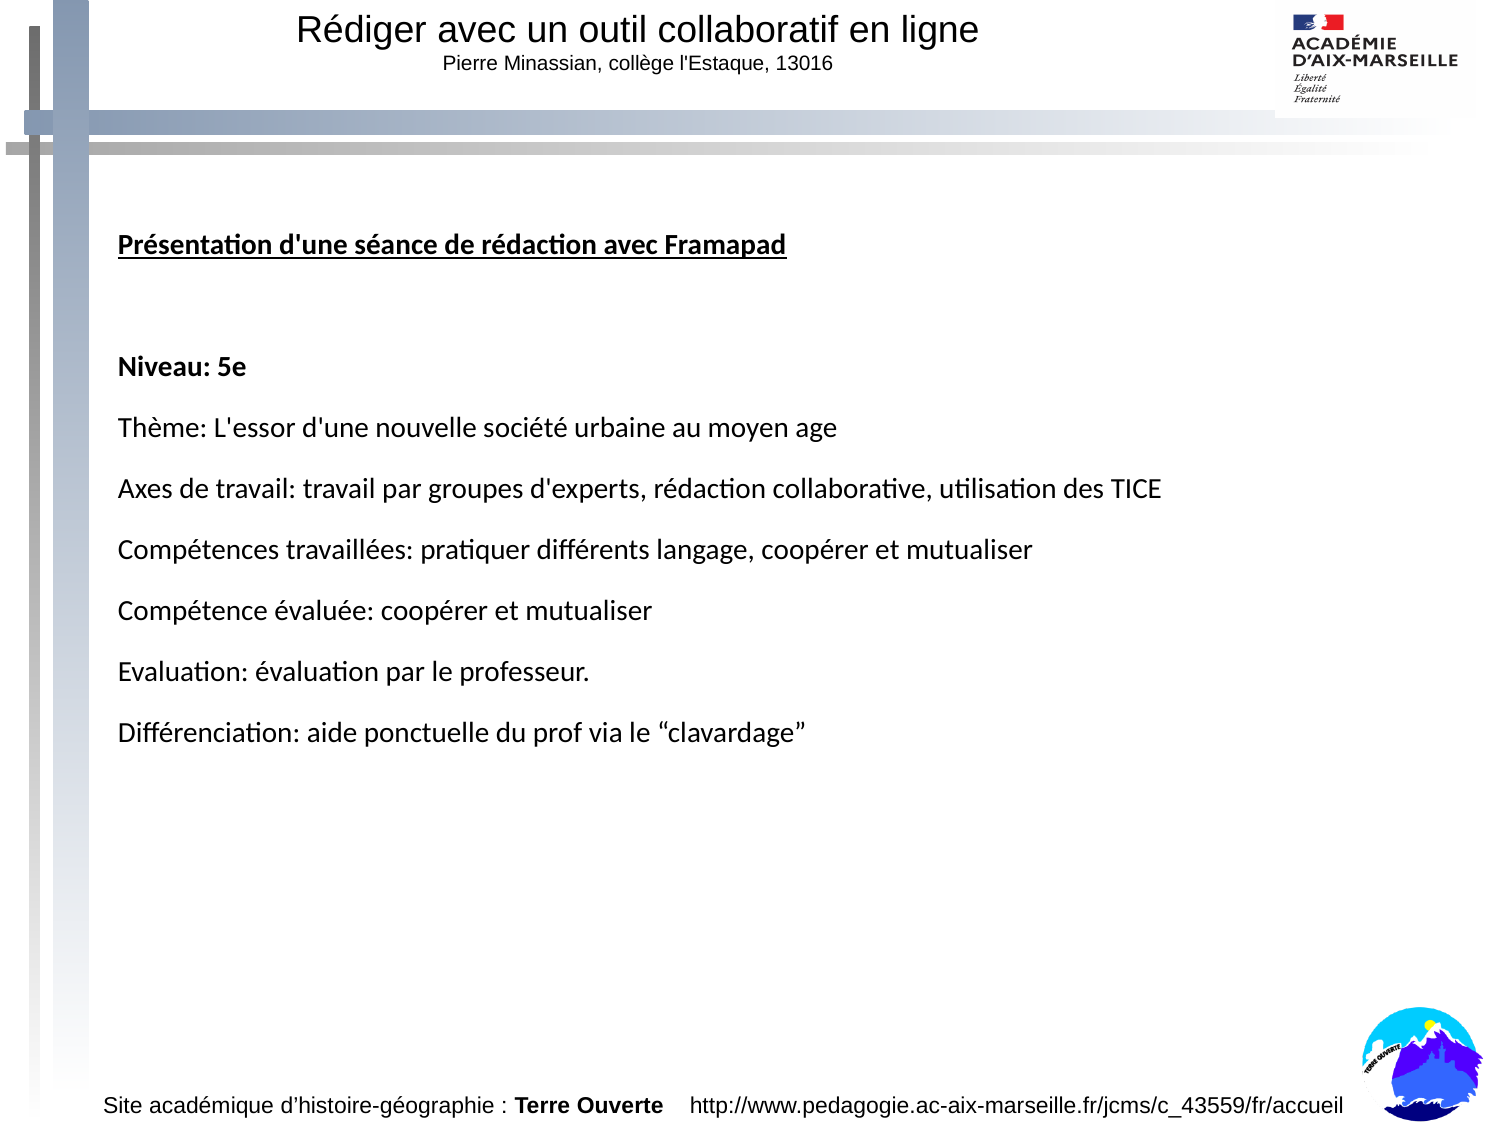

Rédiger avec un outil collaboratif en ligne
Pierre Minassian, collège l'Estaque, 13016
# Présentation d'une séance de rédaction avec Framapad
Niveau: 5e
Thème: L'essor d'une nouvelle société urbaine au moyen age
Axes de travail: travail par groupes d'experts, rédaction collaborative, utilisation des TICE
Compétences travaillées: pratiquer différents langage, coopérer et mutualiser
Compétence évaluée: coopérer et mutualiser
Evaluation: évaluation par le professeur.
Différenciation: aide ponctuelle du prof via le “clavardage”
Site académique d’histoire-géographie : Terre Ouverte http://www.pedagogie.ac-aix-marseille.fr/jcms/c_43559/fr/accueil